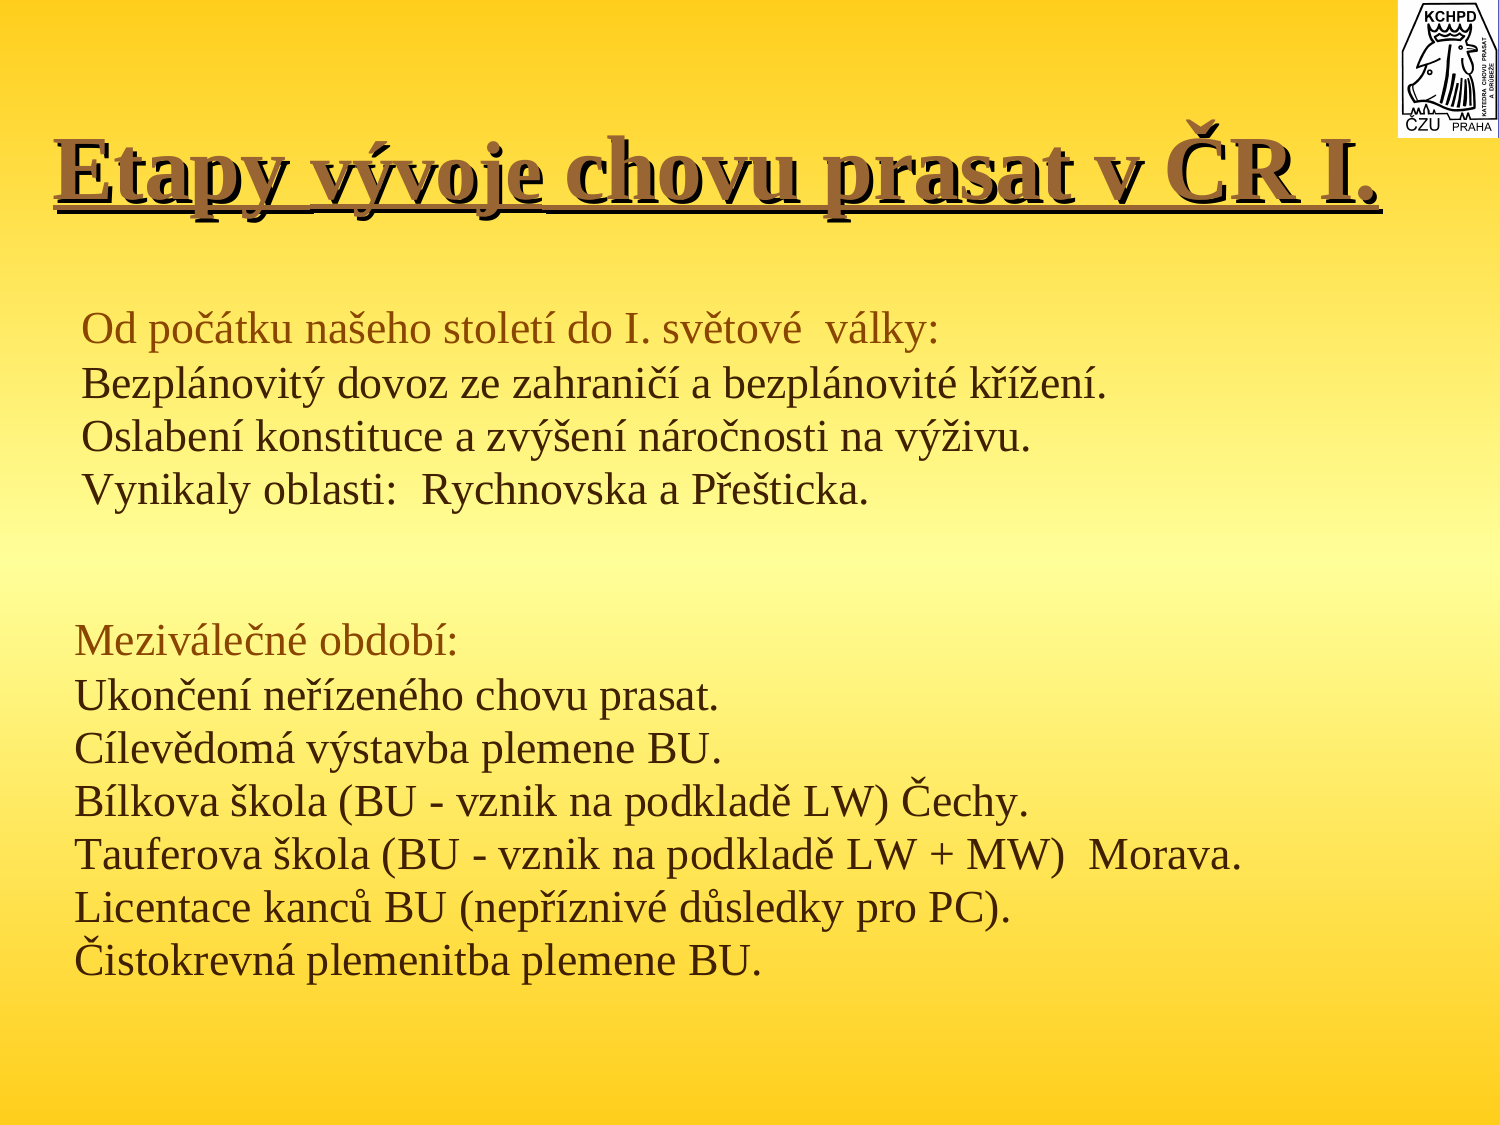

# Etapy vývoje chovu prasat v ČR I.
Od počátku našeho století do I. světové války:
Bezplánovitý dovoz ze zahraničí a bezplánovité křížení.
Oslabení konstituce a zvýšení náročnosti na výživu.
Vynikaly oblasti: Rychnovska a Přešticka.
Meziválečné období:
Ukončení neřízeného chovu prasat.
Cílevědomá výstavba plemene BU.
Bílkova škola (BU - vznik na podkladě LW) Čechy.
Tauferova škola (BU - vznik na podkladě LW + MW) Morava.
Licentace kanců BU (nepříznivé důsledky pro PC).
Čistokrevná plemenitba plemene BU.